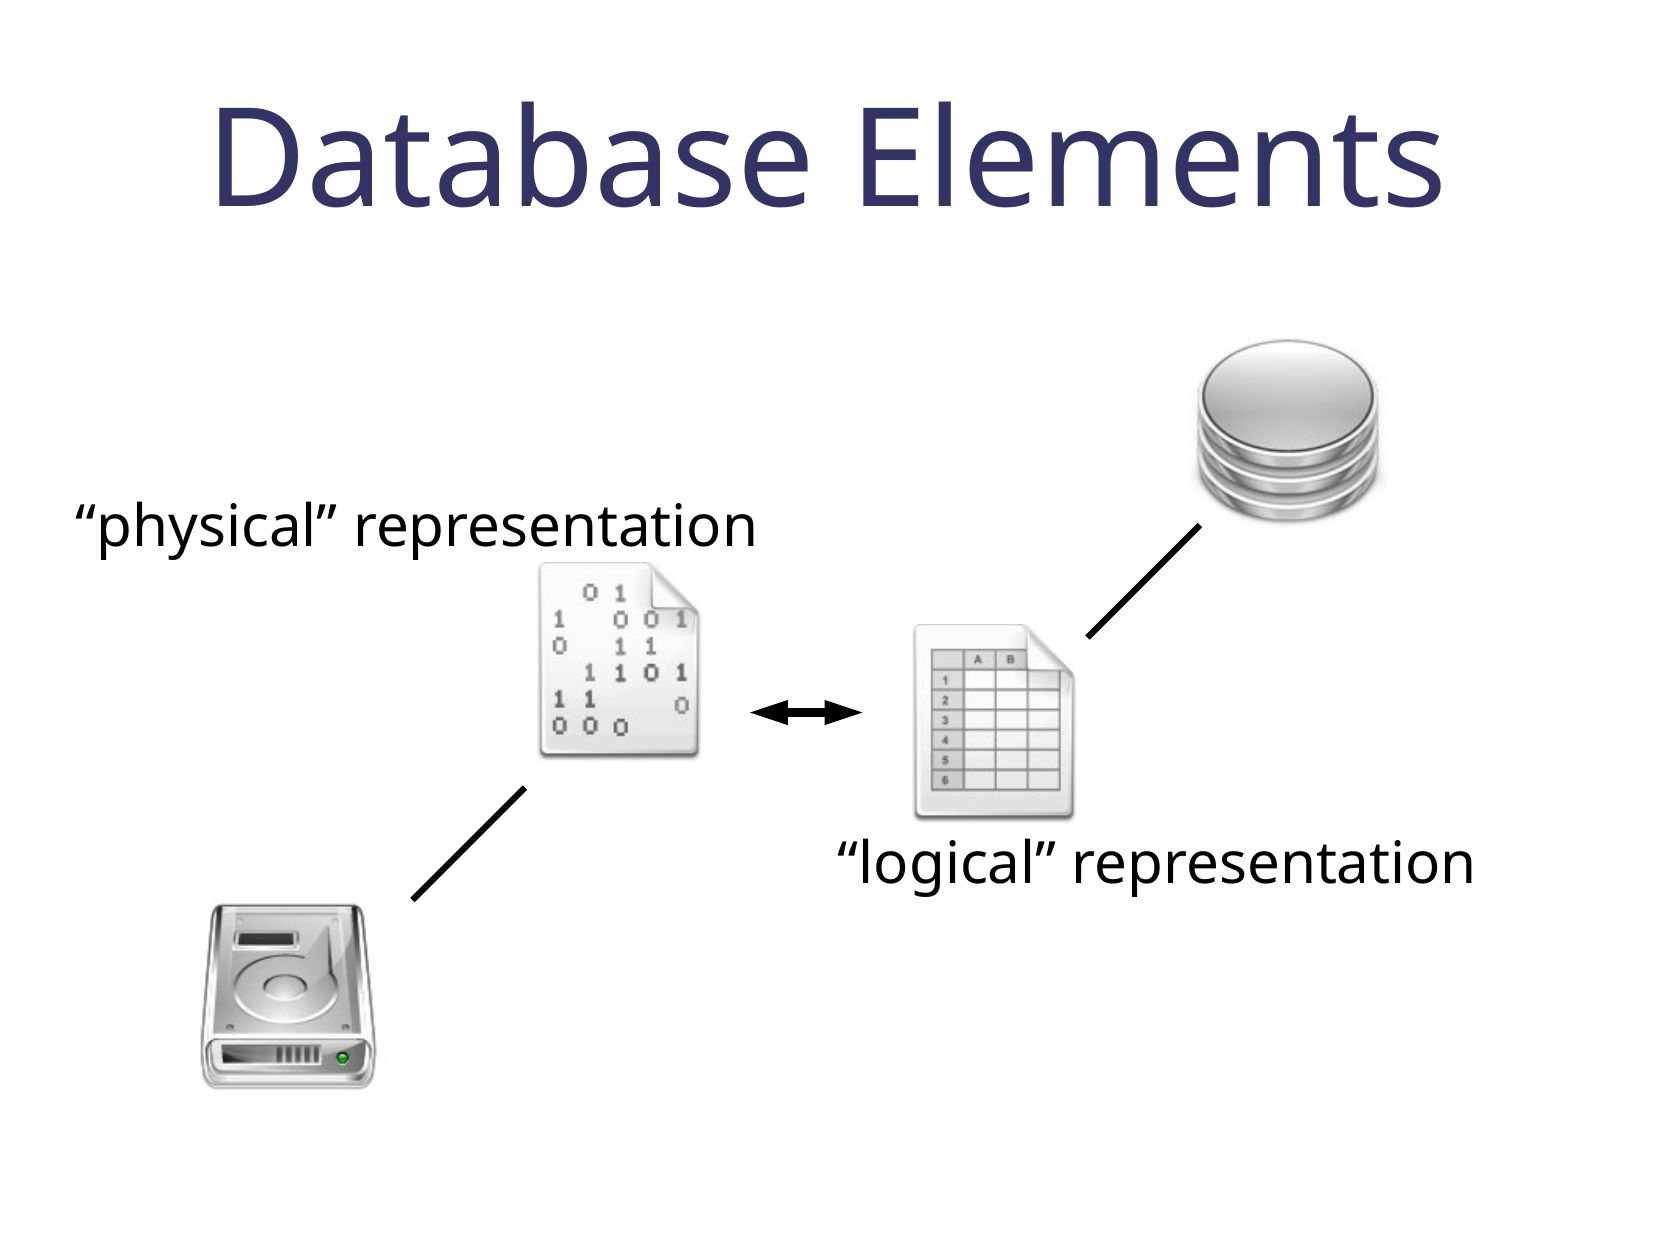

# Database Elements
“physical” representation
“logical” representation